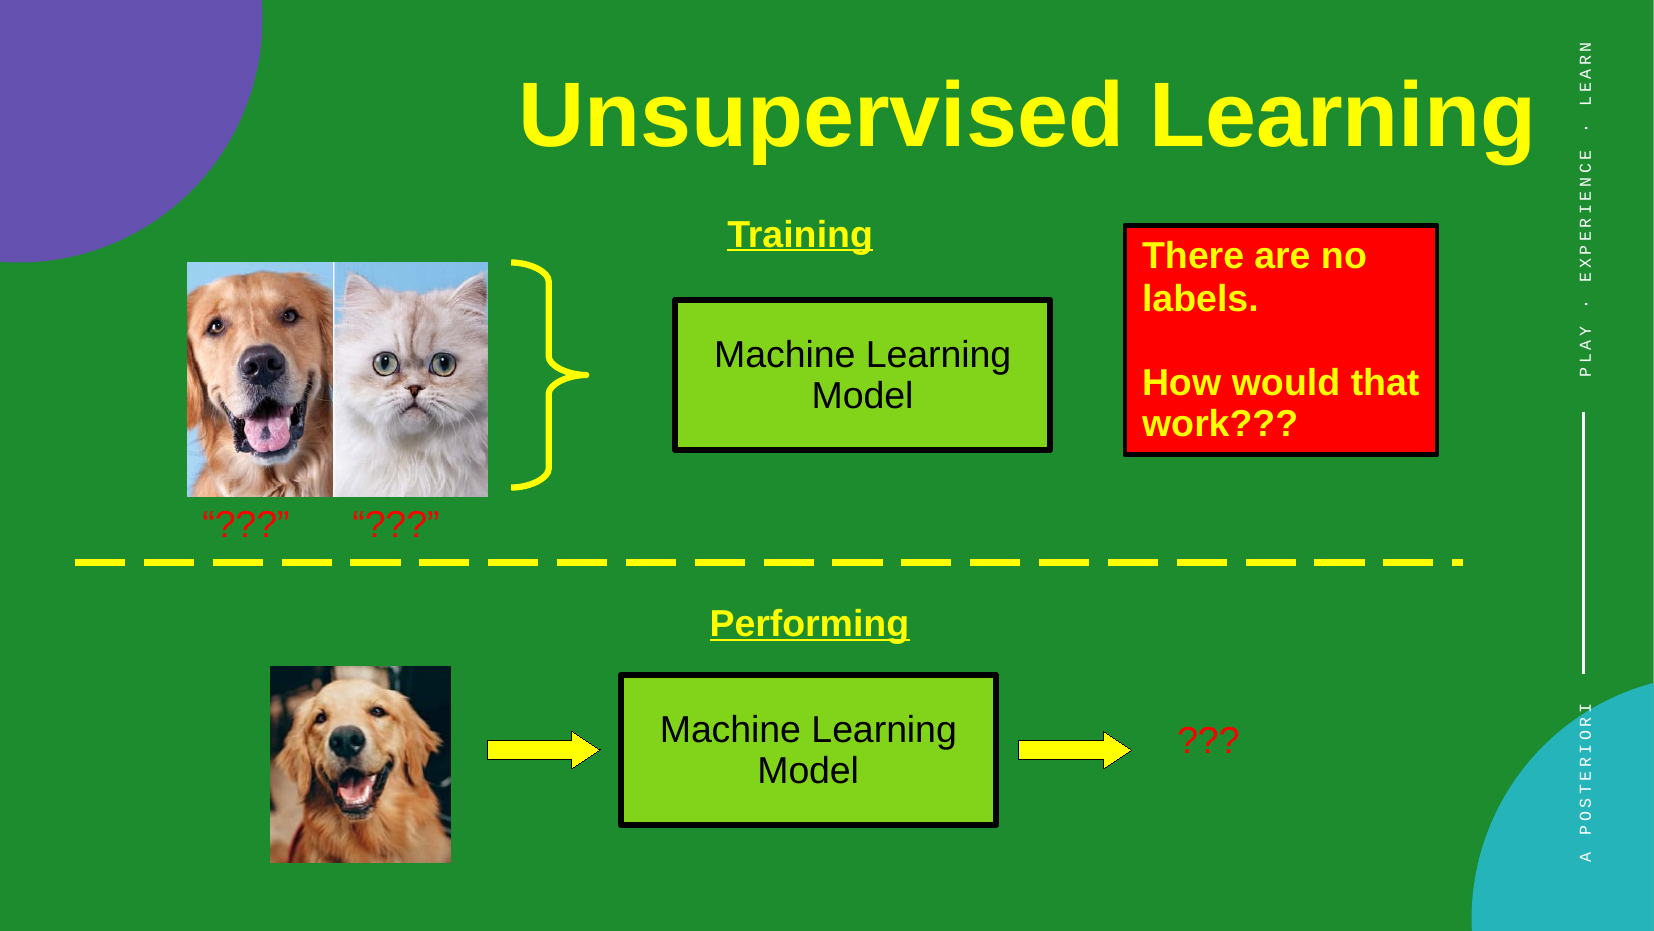

# Unsupervised Learning
Training
There are no
labels.
How would that
work???
Machine Learning
Model
“???”
“???”
Performing
Machine Learning
Model
???